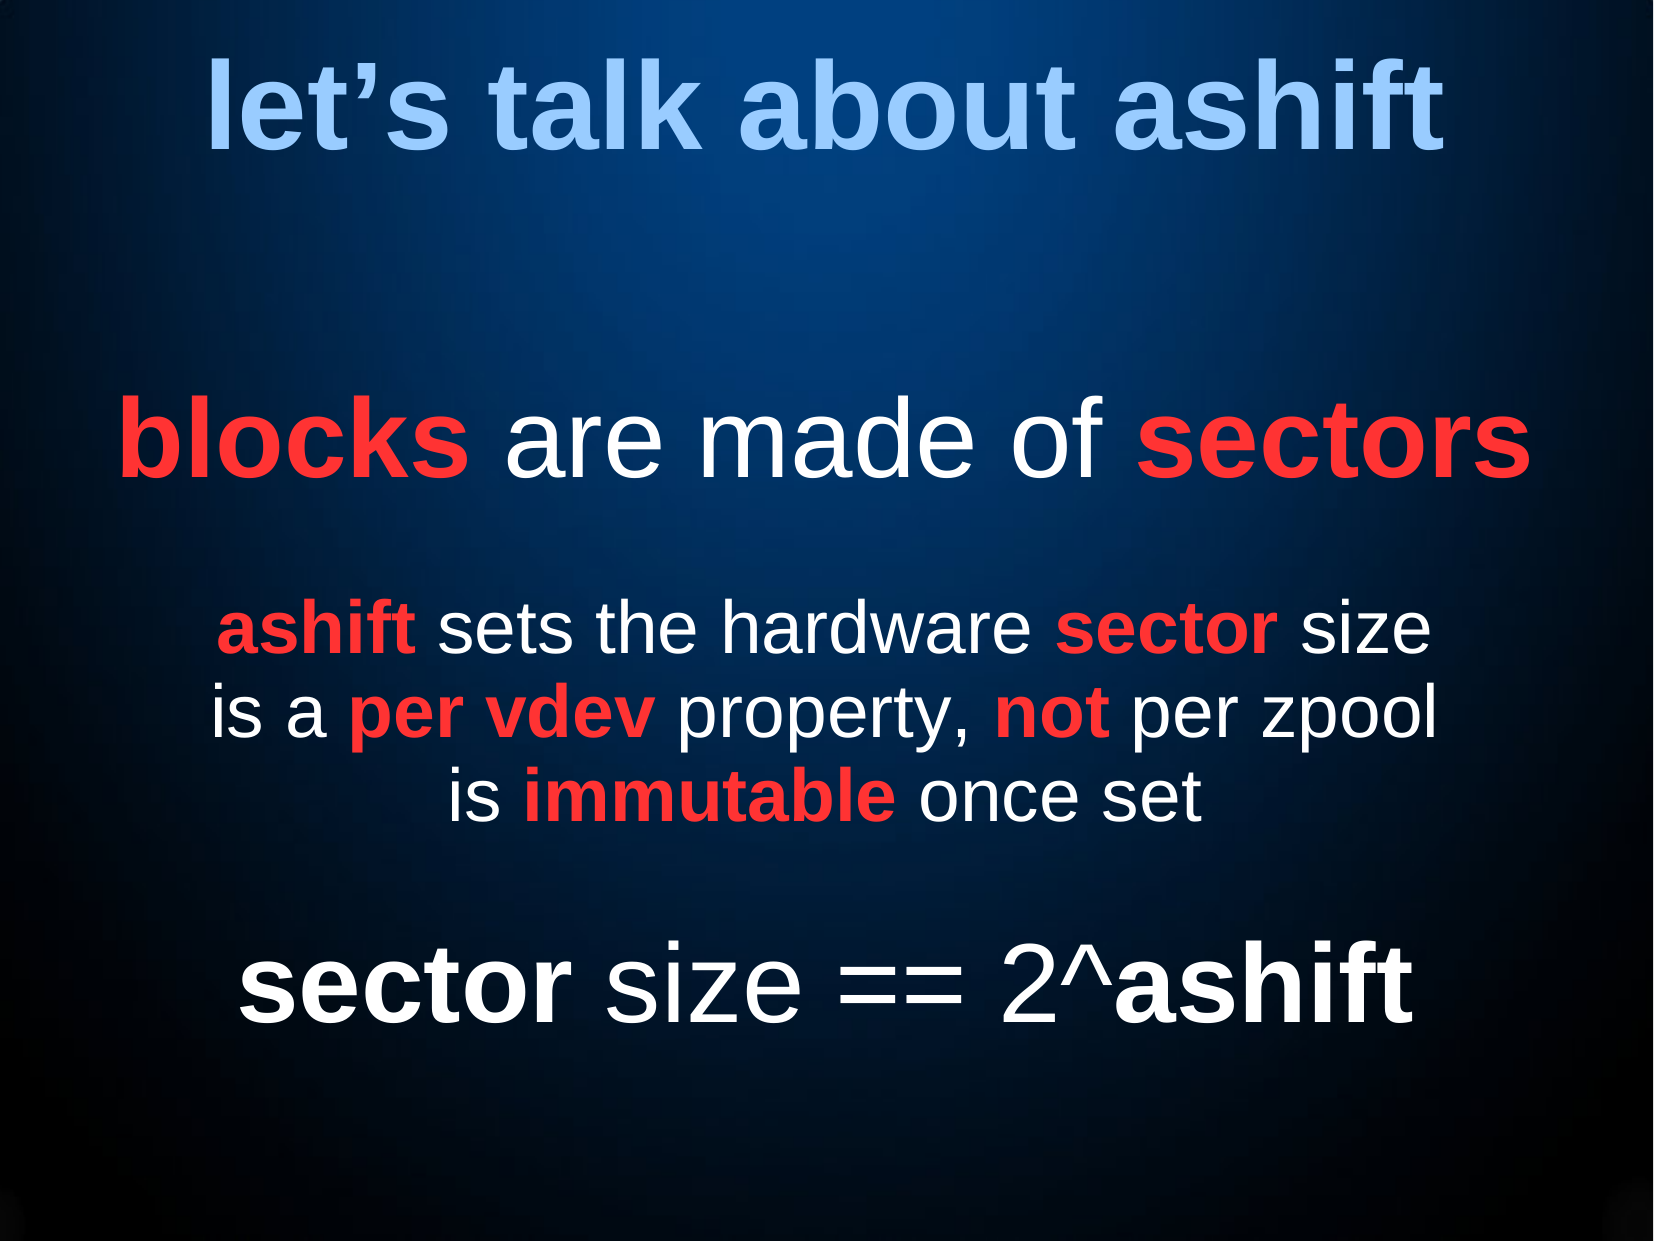

# let’s talk about ashift
blocks are made of sectors
ashift sets the hardware sector size
is a per vdev property, not per zpool
is immutable once set
sector size == 2^ashift